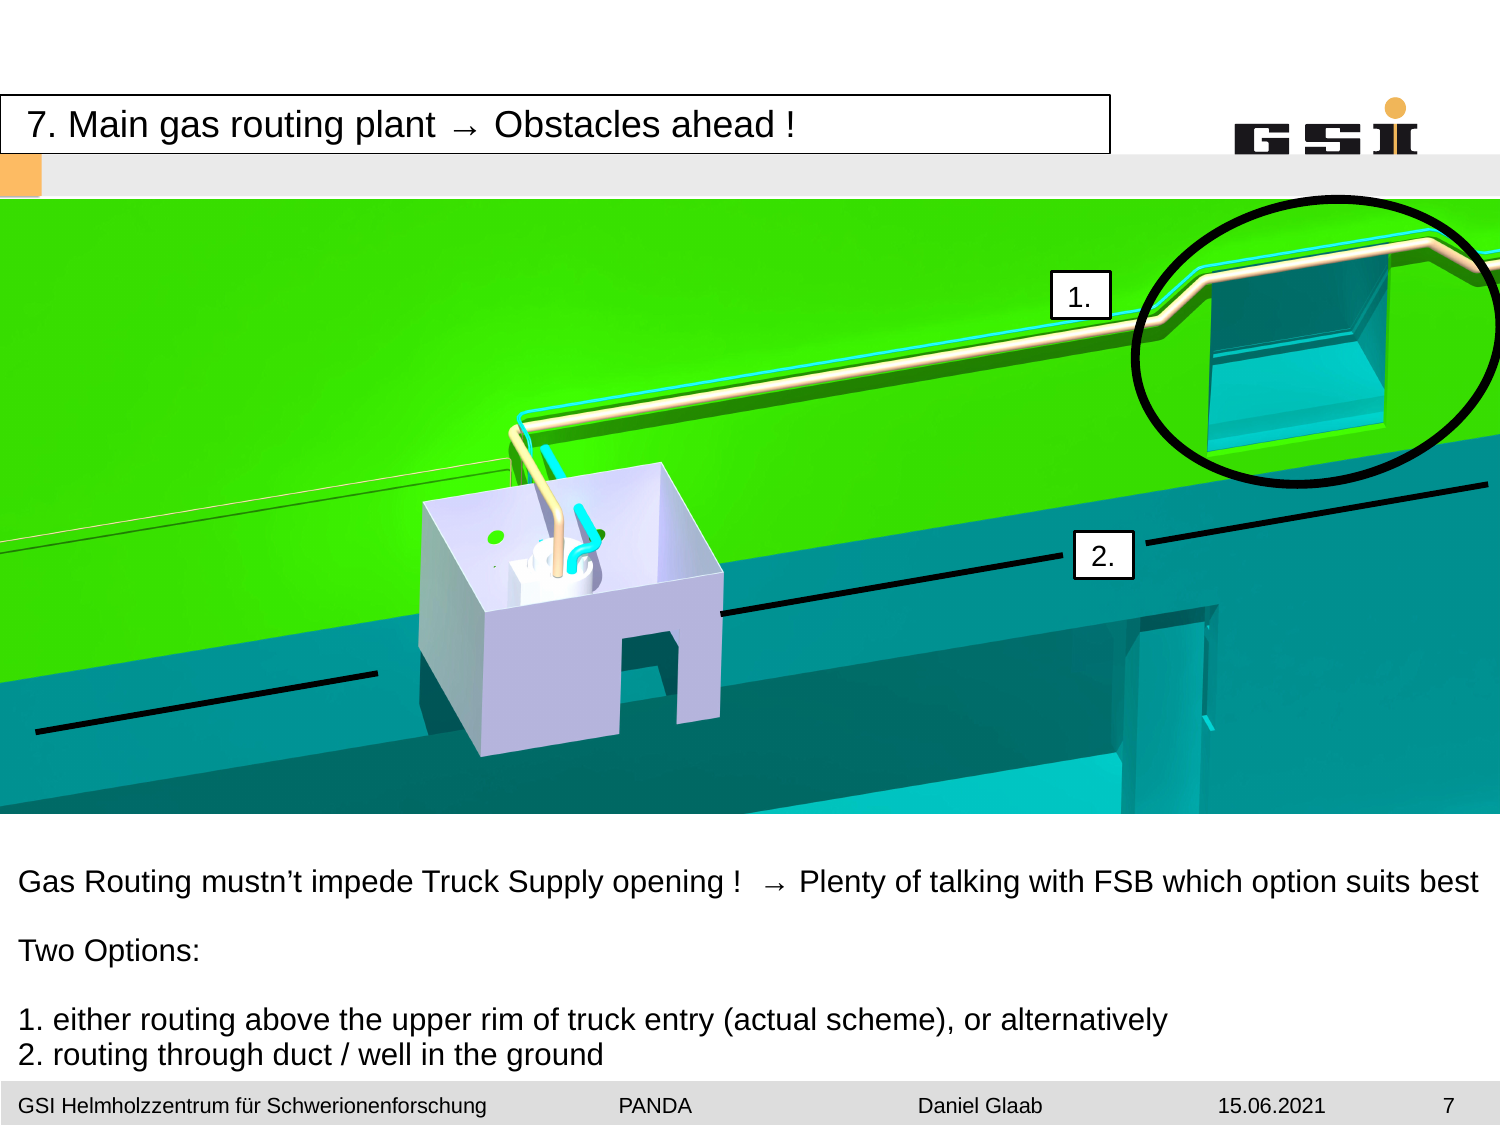

7. Main gas routing plant → Obstacles ahead !
1.
2.
Gas Routing mustn’t impede Truck Supply opening ! → Plenty of talking with FSB which option suits best
Two Options:
1. either routing above the upper rim of truck entry (actual scheme), or alternatively
2. routing through duct / well in the ground
GSI Helmholzzentrum für Schwerionenforschung PANDA 		Daniel Glaab 		15.06.2021		7